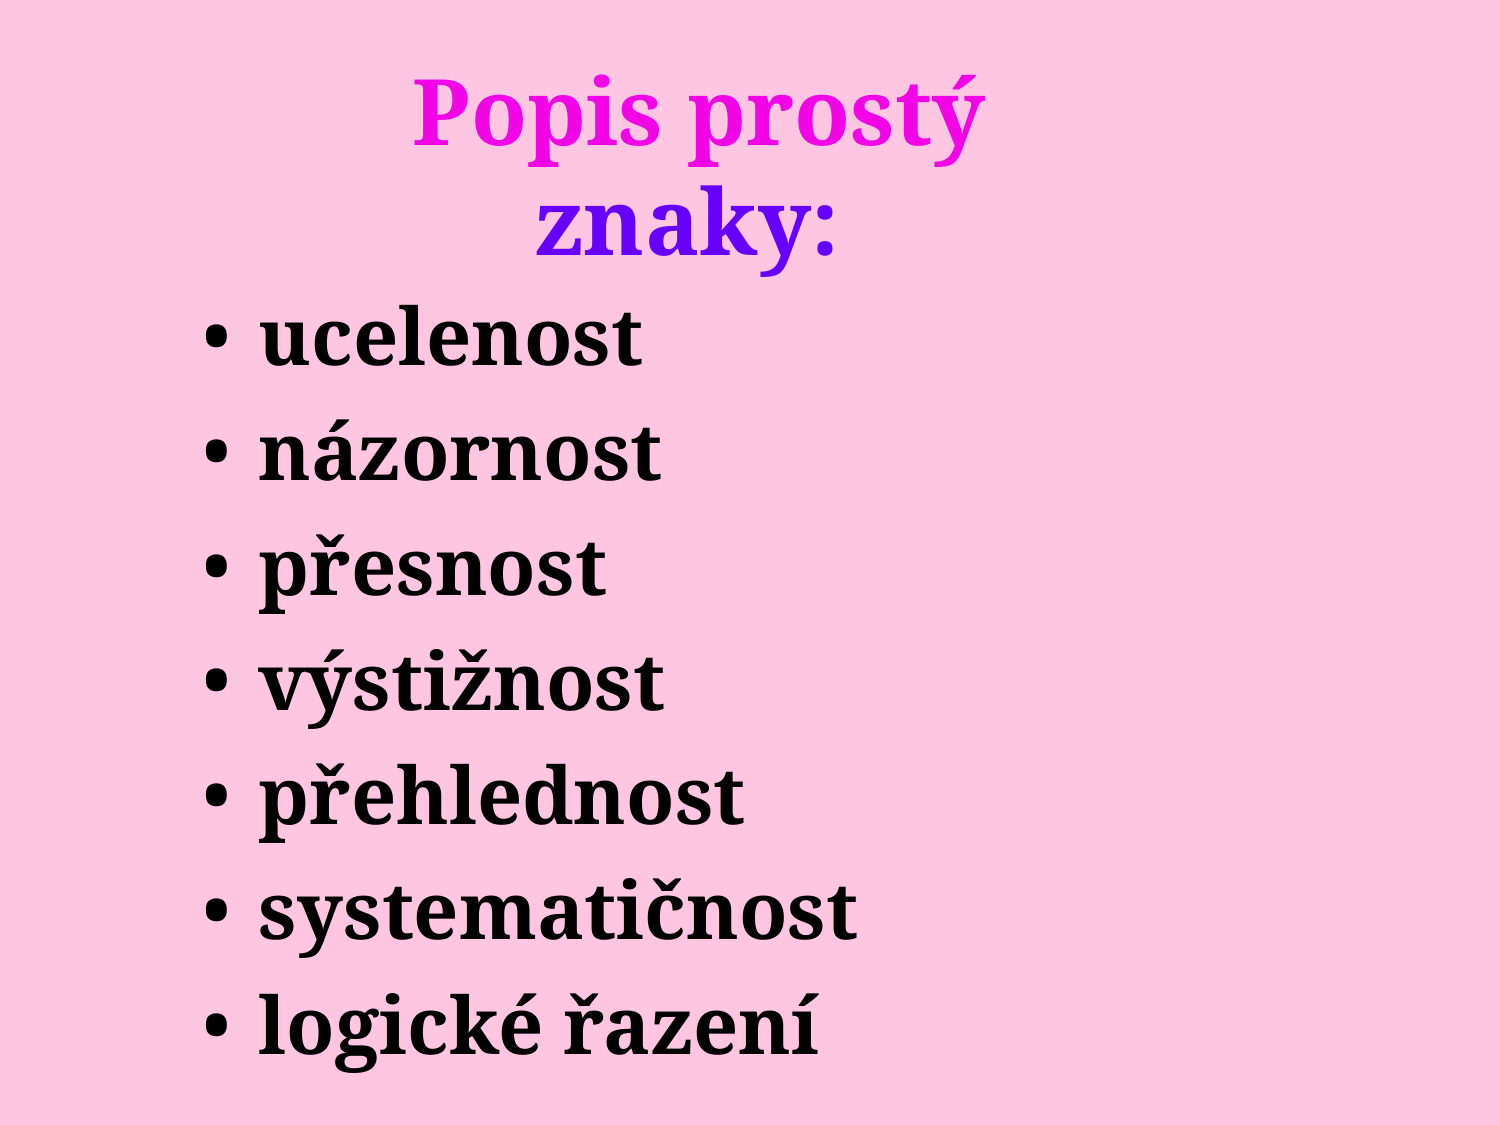

# Popis prostý znaky:
ucelenost
názornost
přesnost
výstižnost
přehlednost
systematičnost
logické řazení